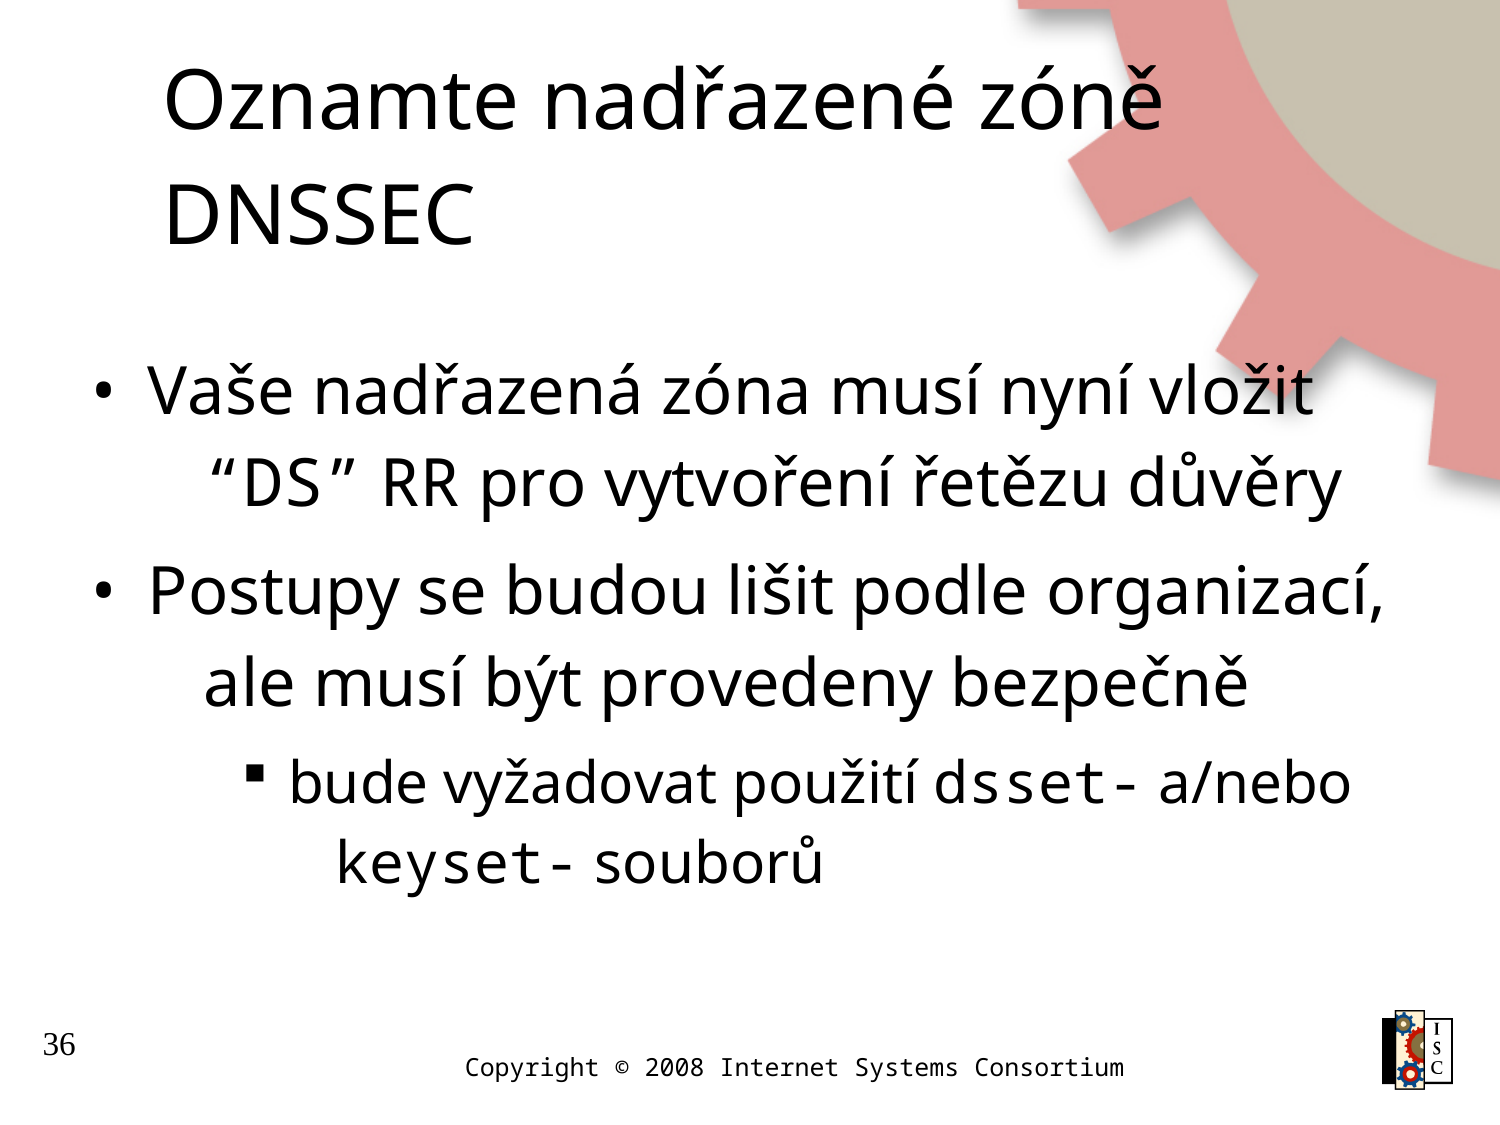

# Oznamte nadřazené zóně DNSSEC
Vaše nadřazená zóna musí nyní vložit “DS” RR pro vytvoření řetězu důvěry
Postupy se budou lišit podle organizací, ale musí být provedeny bezpečně
bude vyžadovat použití dsset- a/nebo keyset- souborů